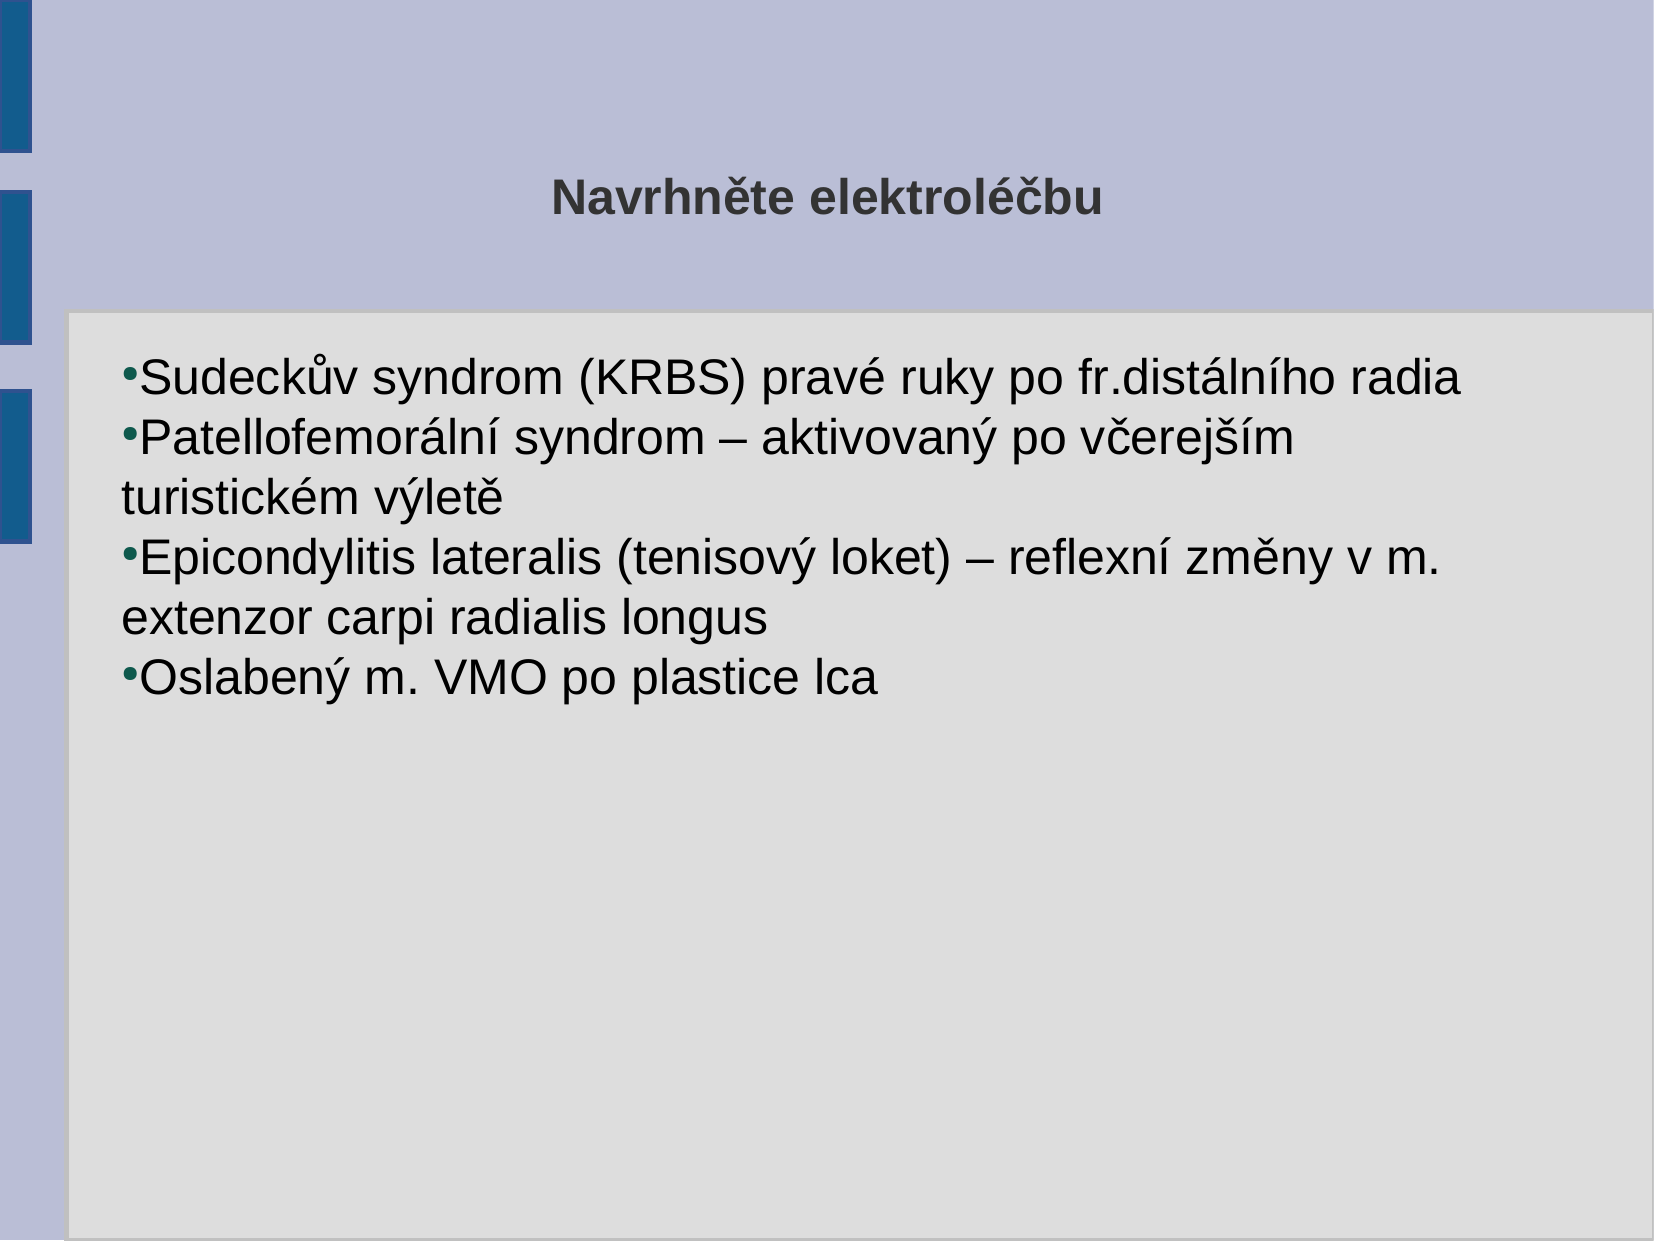

# Navrhněte elektroléčbu
Sudeckův syndrom (KRBS) pravé ruky po fr.distálního radia
Patellofemorální syndrom – aktivovaný po včerejším turistickém výletě
Epicondylitis lateralis (tenisový loket) – reflexní změny v m. extenzor carpi radialis longus
Oslabený m. VMO po plastice lca